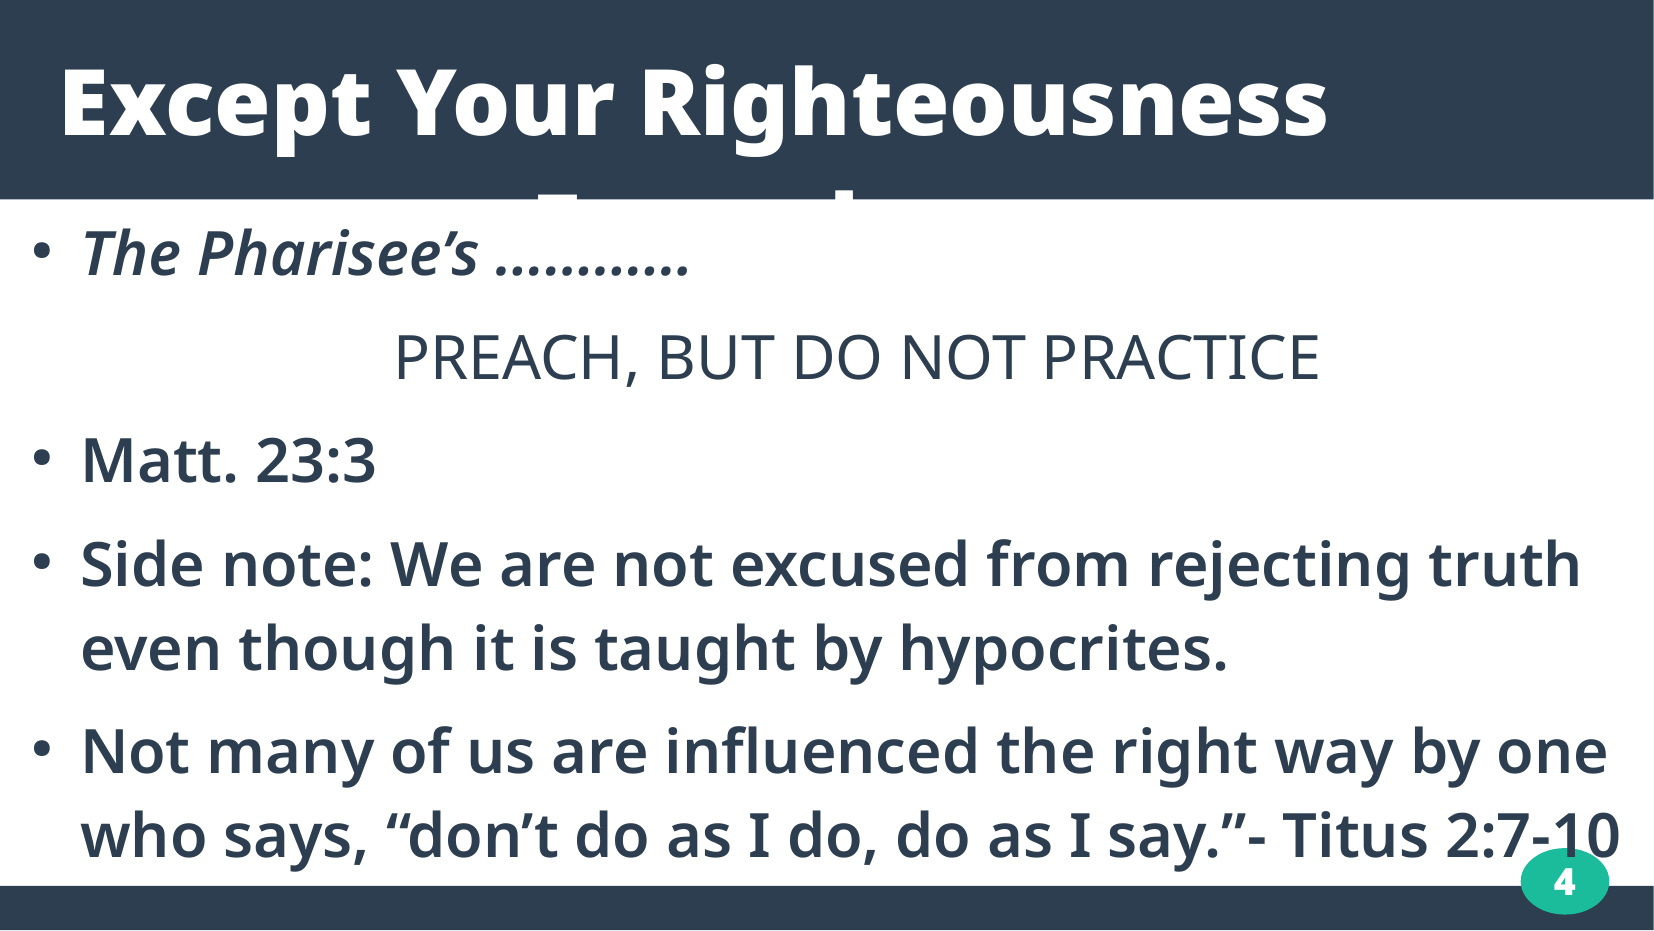

# Except Your Righteousness Exceed
The Pharisee’s …………
PREACH, BUT DO NOT PRACTICE
Matt. 23:3
Side note: We are not excused from rejecting truth even though it is taught by hypocrites.
Not many of us are influenced the right way by one who says, “don’t do as I do, do as I say.”- Titus 2:7-10
4